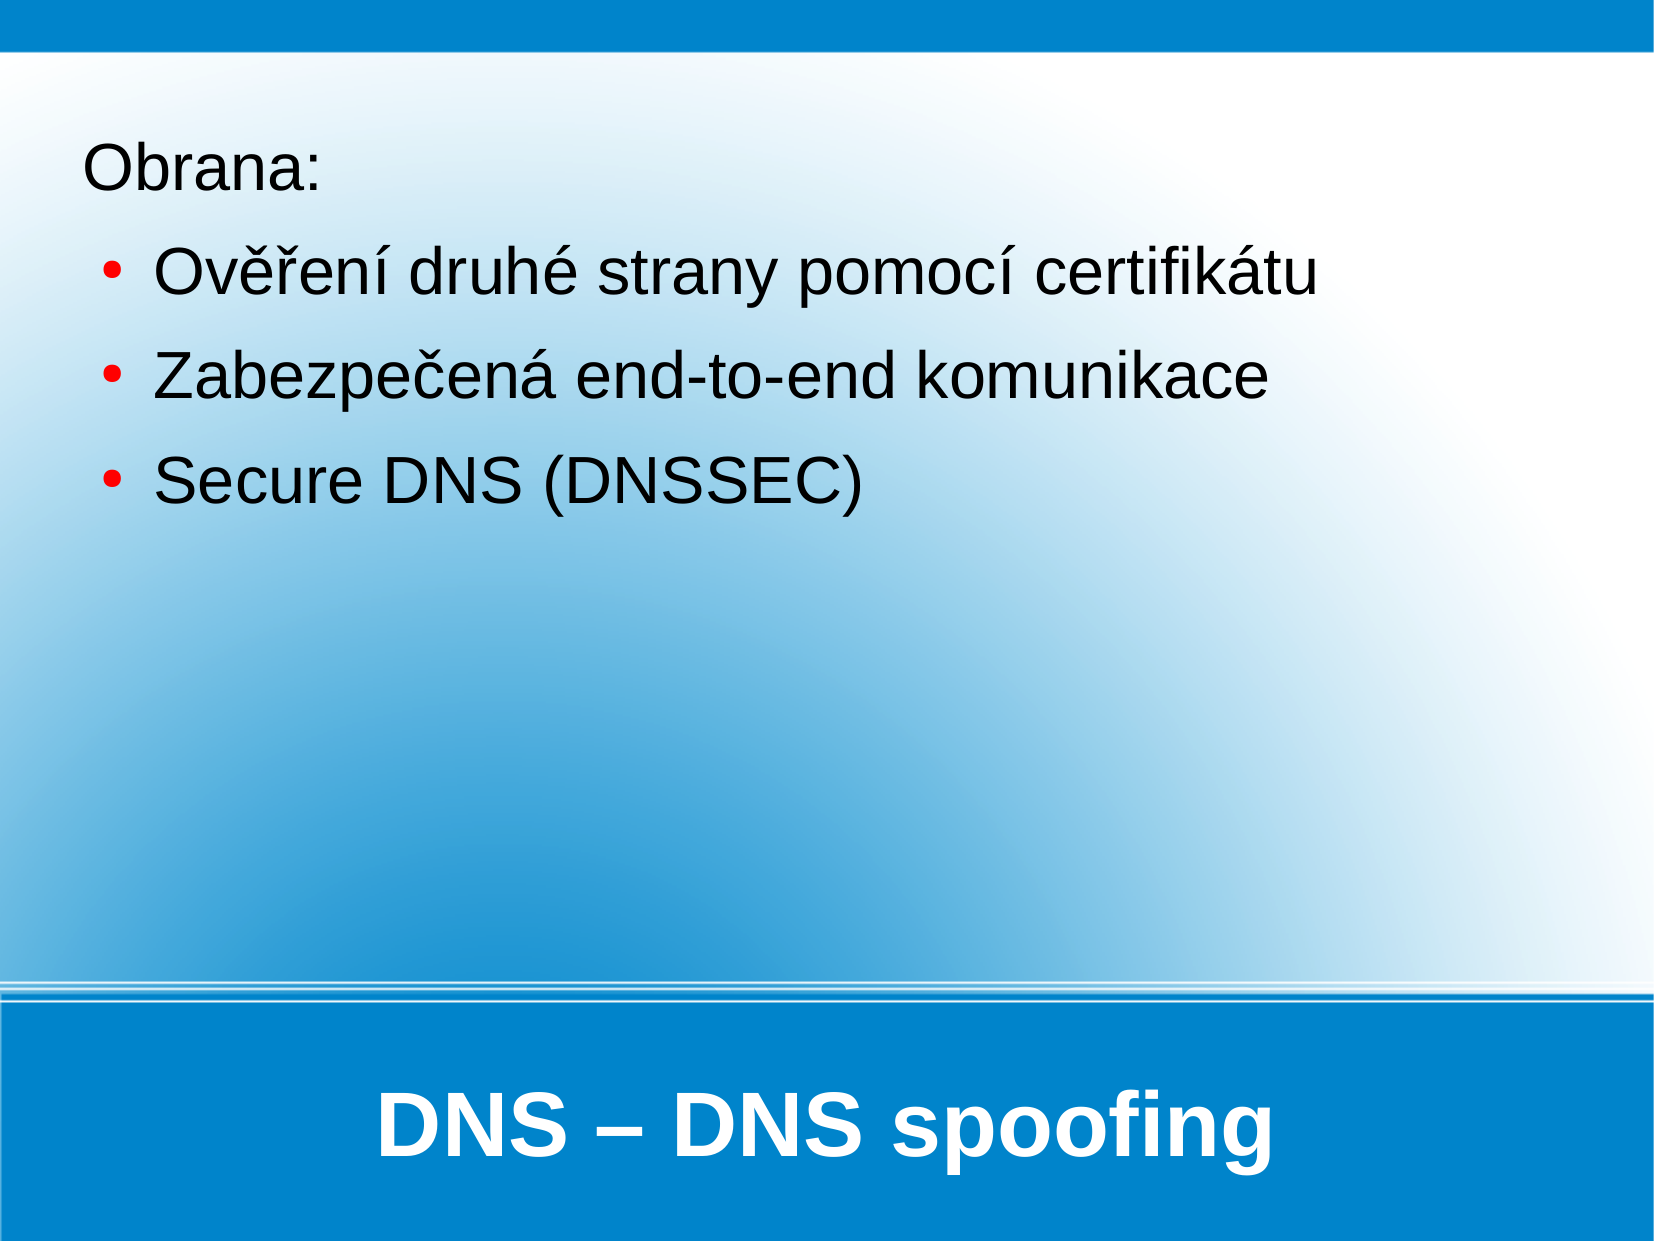

Obrana:
Ověření druhé strany pomocí certifikátu
Zabezpečená end-to-end komunikace
Secure DNS (DNSSEC)
# DNS – DNS spoofing